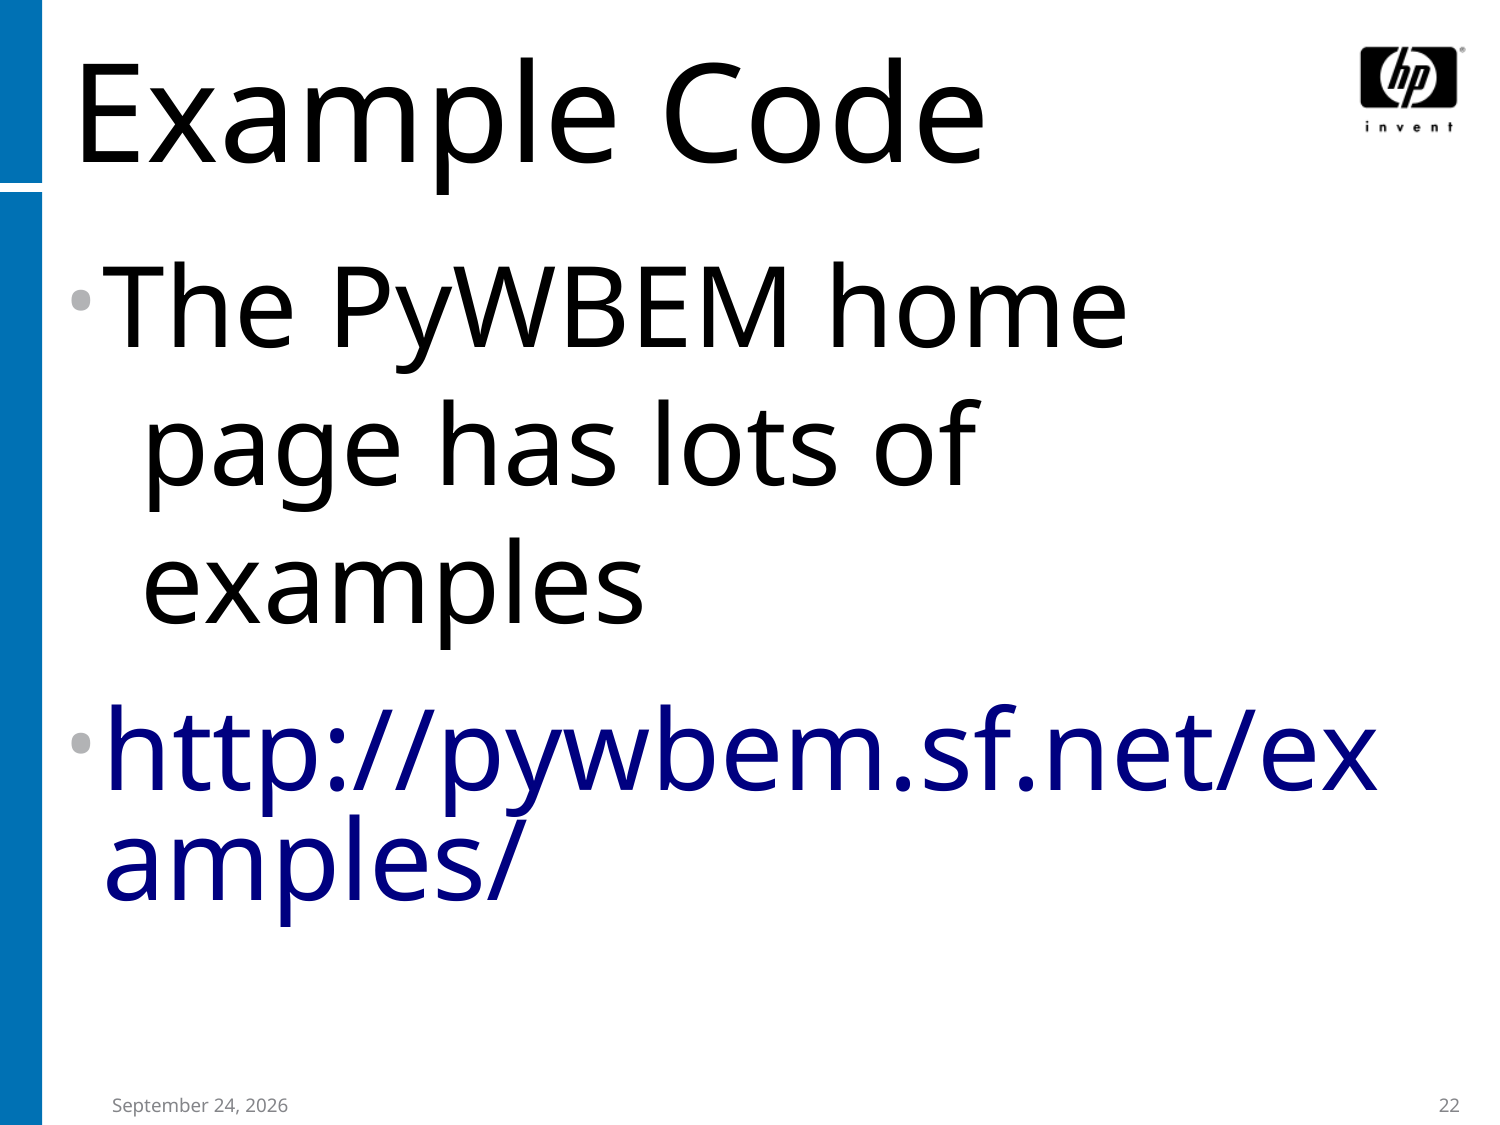

# Example Code
The PyWBEM home page has lots of examples
http://pywbem.sf.net/examples/
22